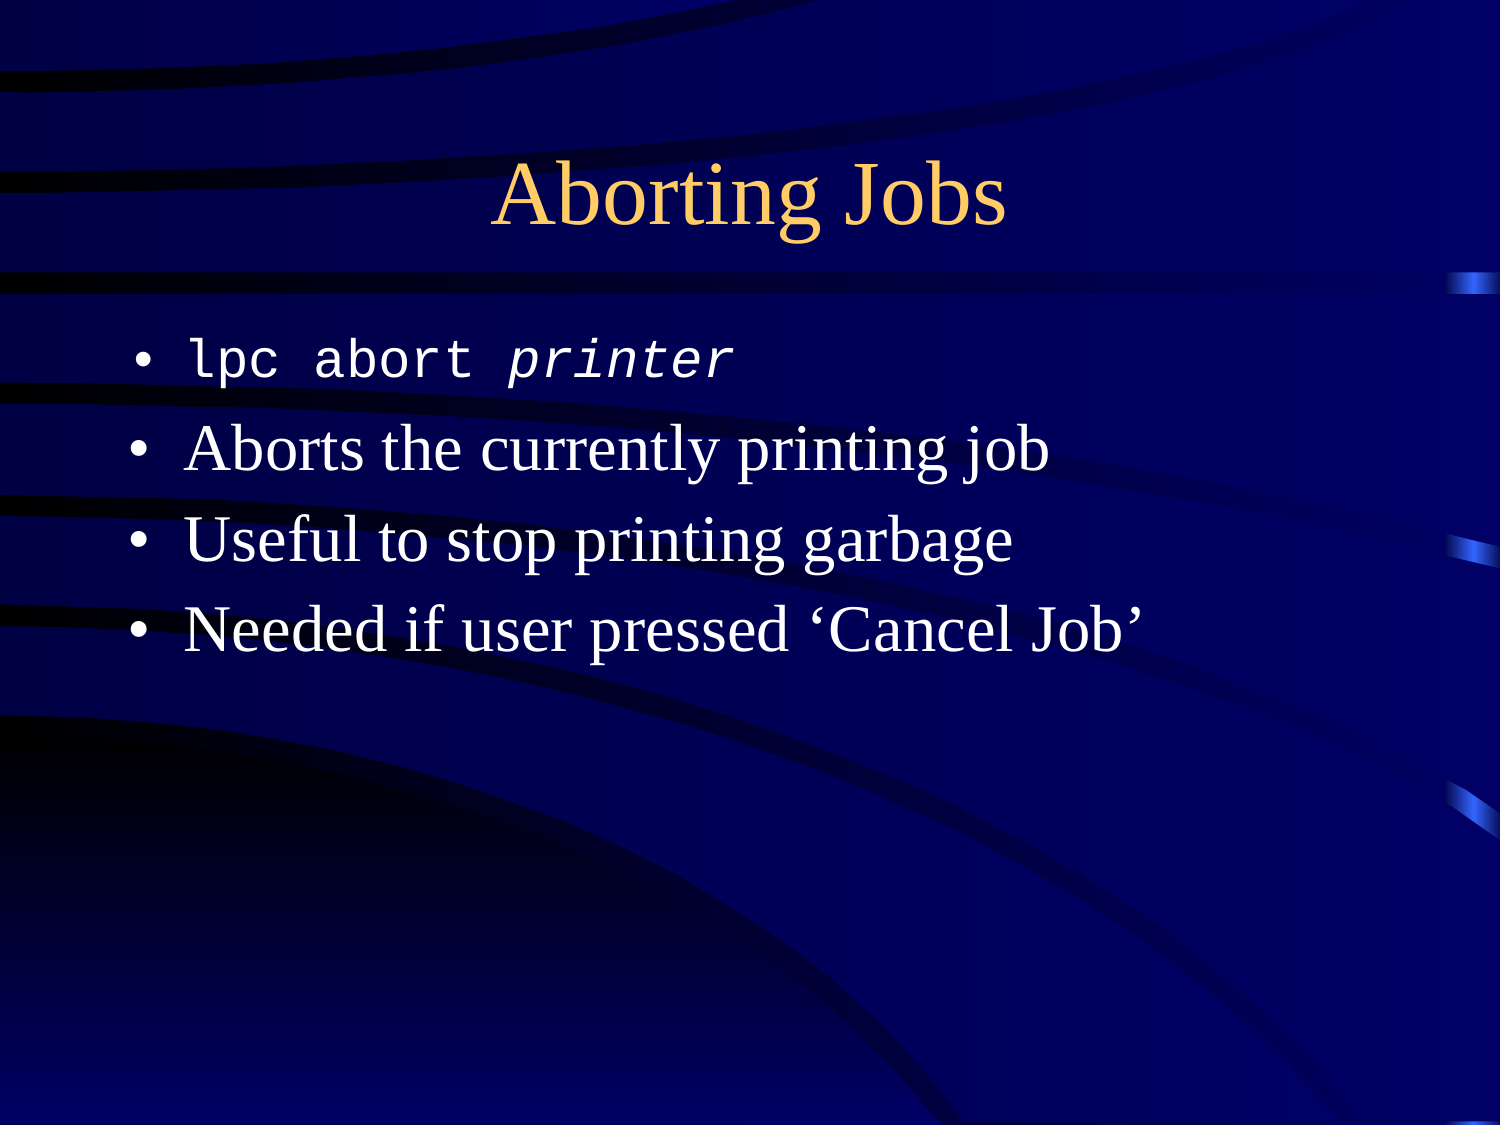

# Aborting Jobs
lpc abort printer
Aborts the currently printing job
Useful to stop printing garbage
Needed if user pressed ‘Cancel Job’